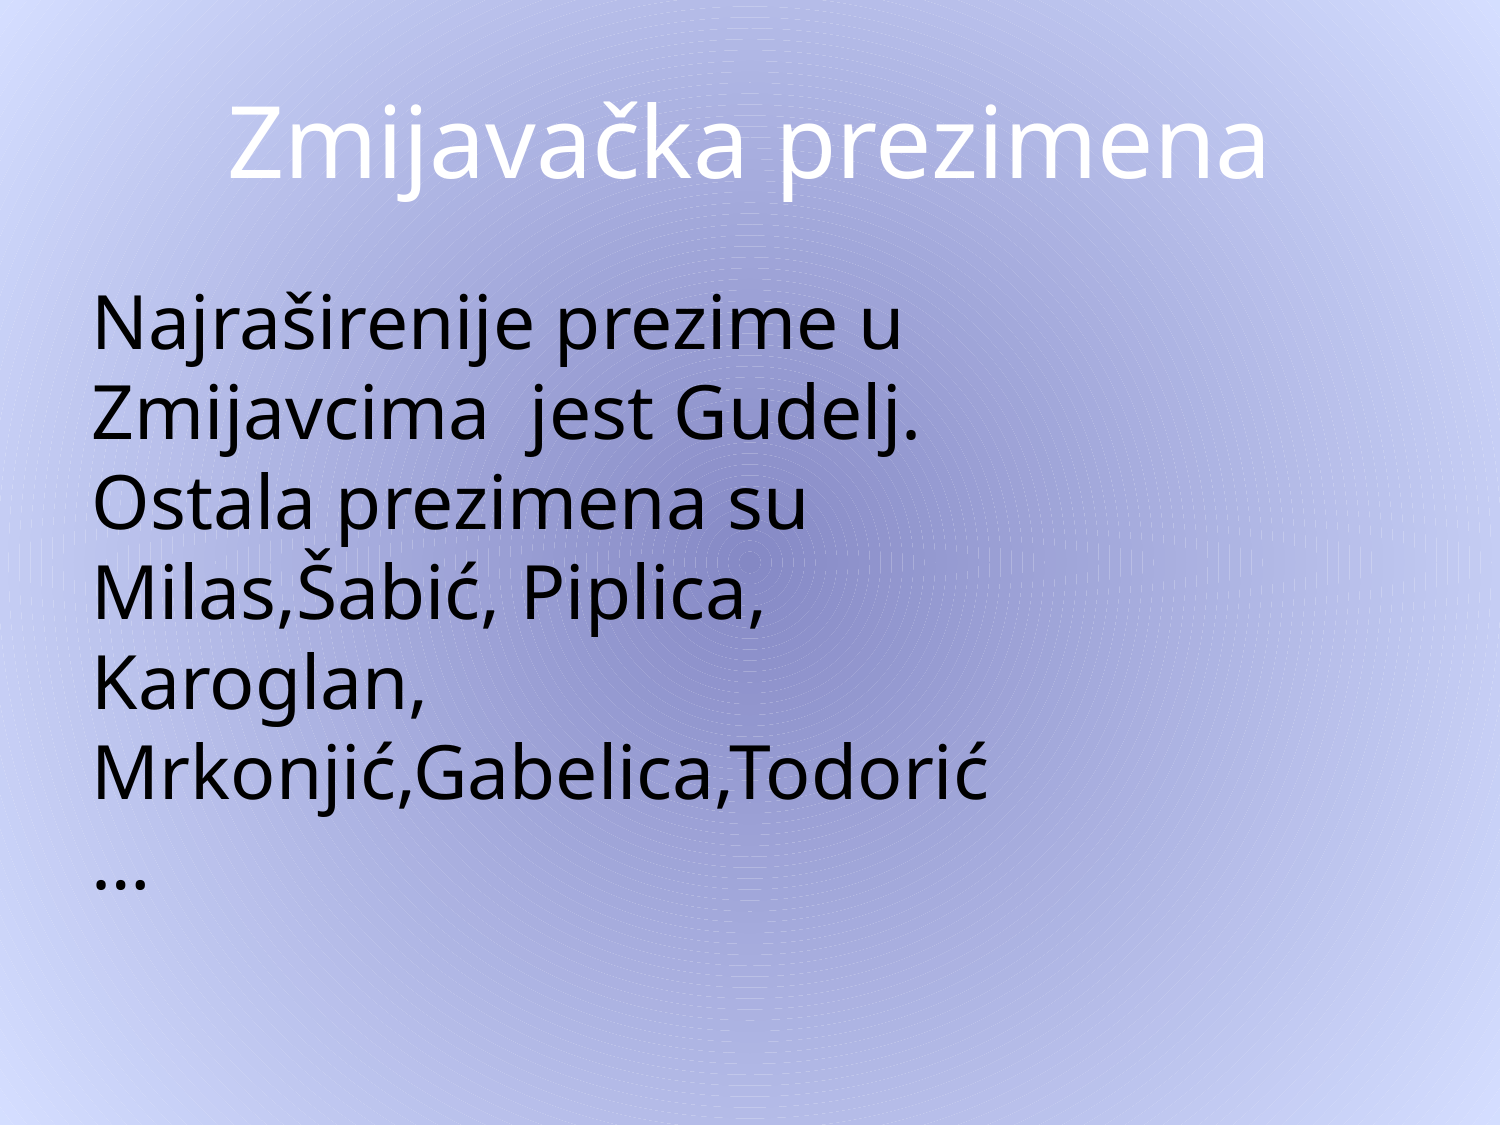

# Zmijavačka prezimena
Najraširenije prezime u Zmijavcima jest Gudelj. Ostala prezimena su
Milas,Šabić, Piplica, Karoglan,
Mrkonjić,Gabelica,Todorić…